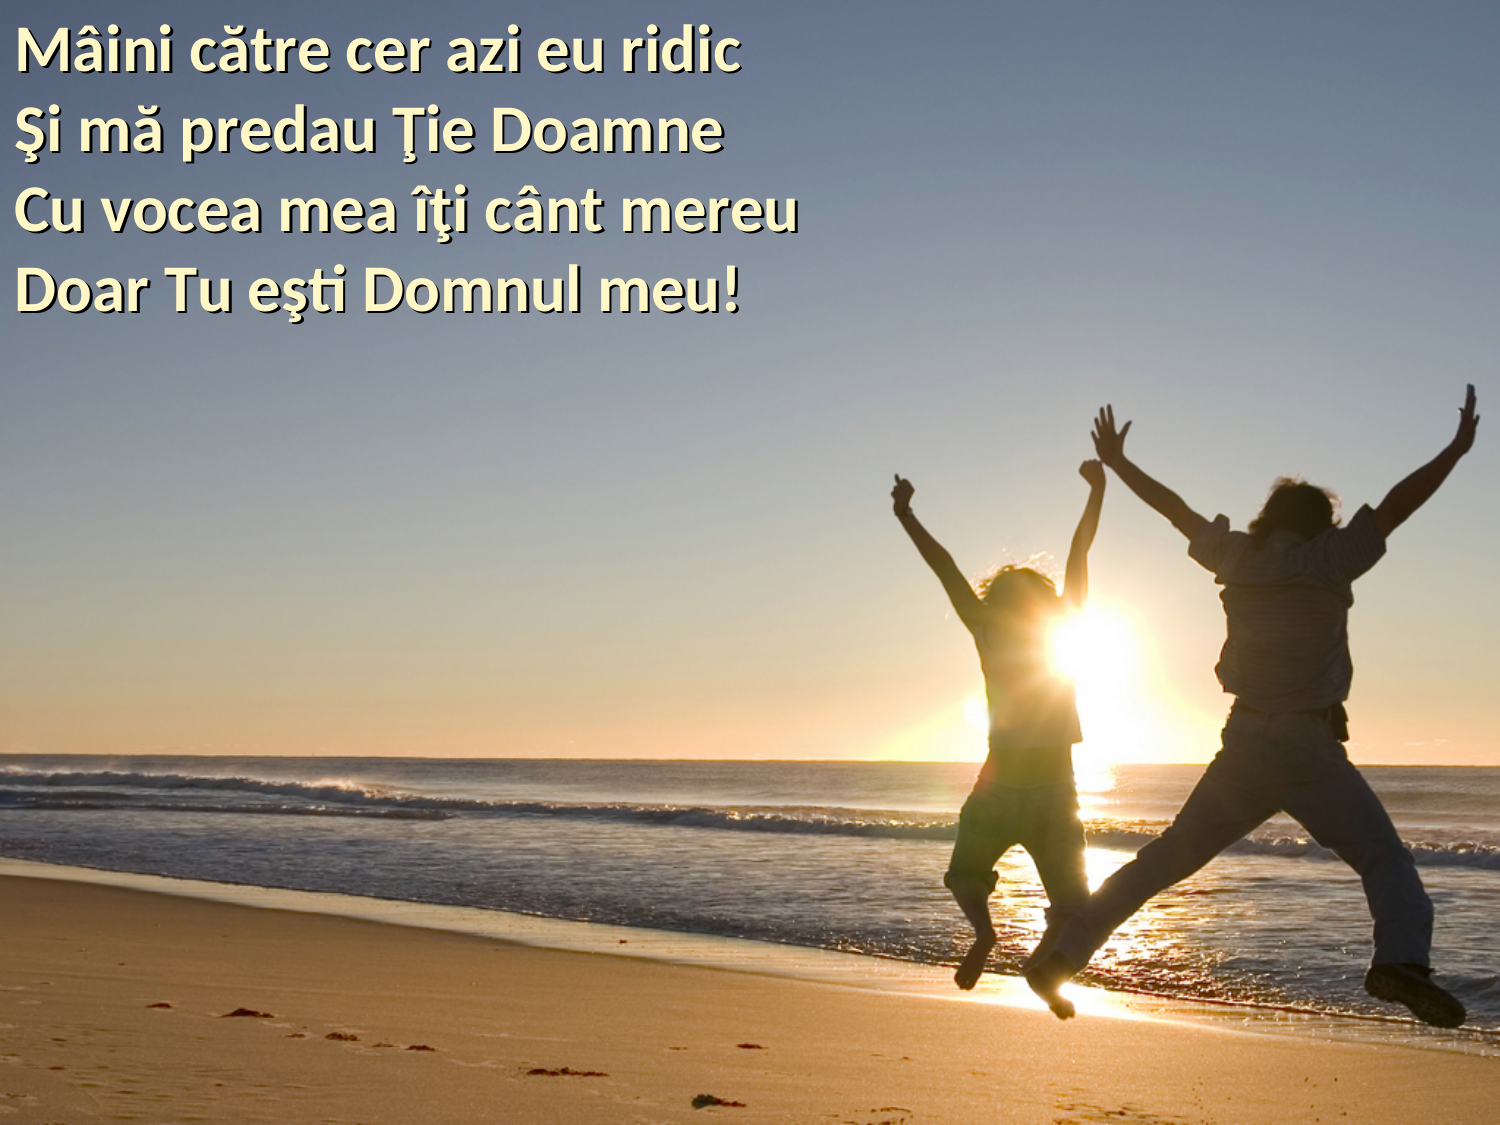

Mâini către cer azi eu ridic
Şi mă predau Ţie Doamne
Cu vocea mea îţi cânt mereu
Doar Tu eşti Domnul meu!